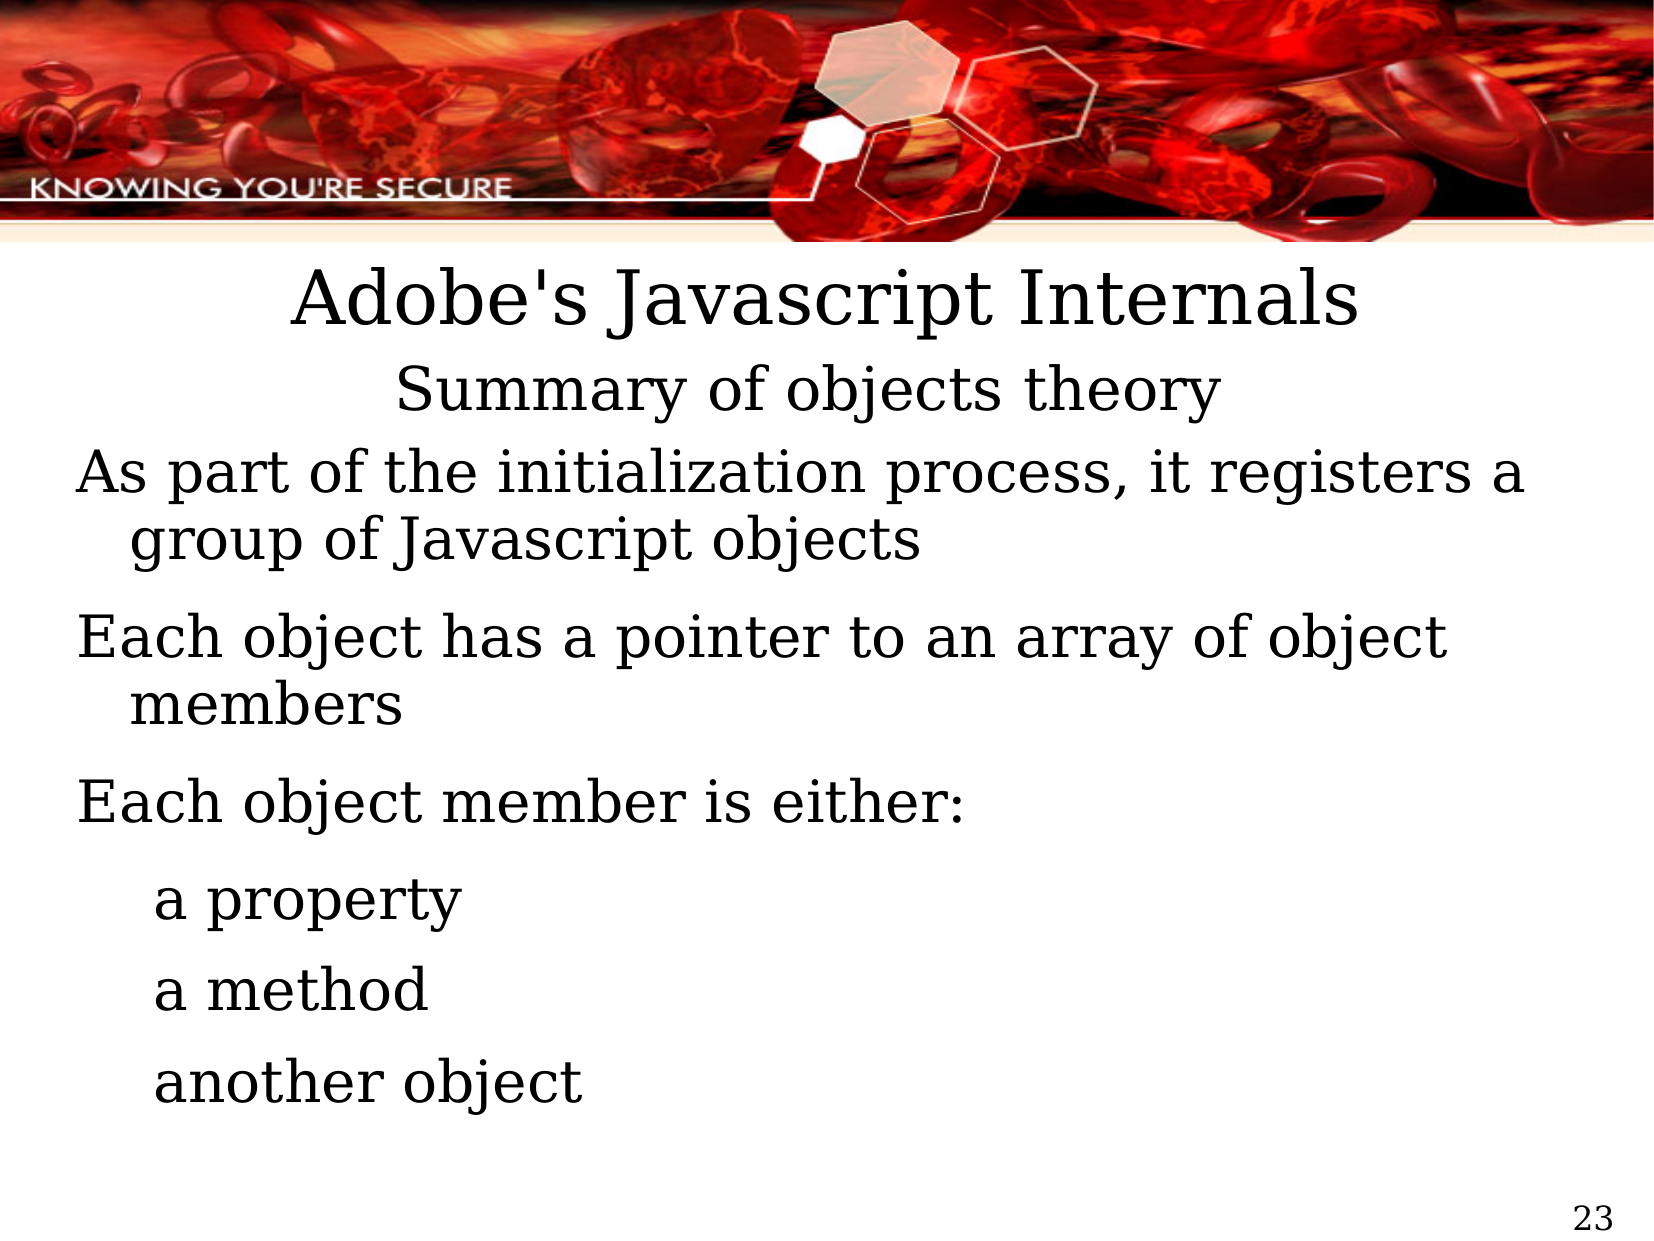

# Adobe's Javascript Internals
Summary of objects theory
As part of the initialization process, it registers a group of Javascript objects
Each object has a pointer to an array of object members
Each object member is either:
a property
a method
another object